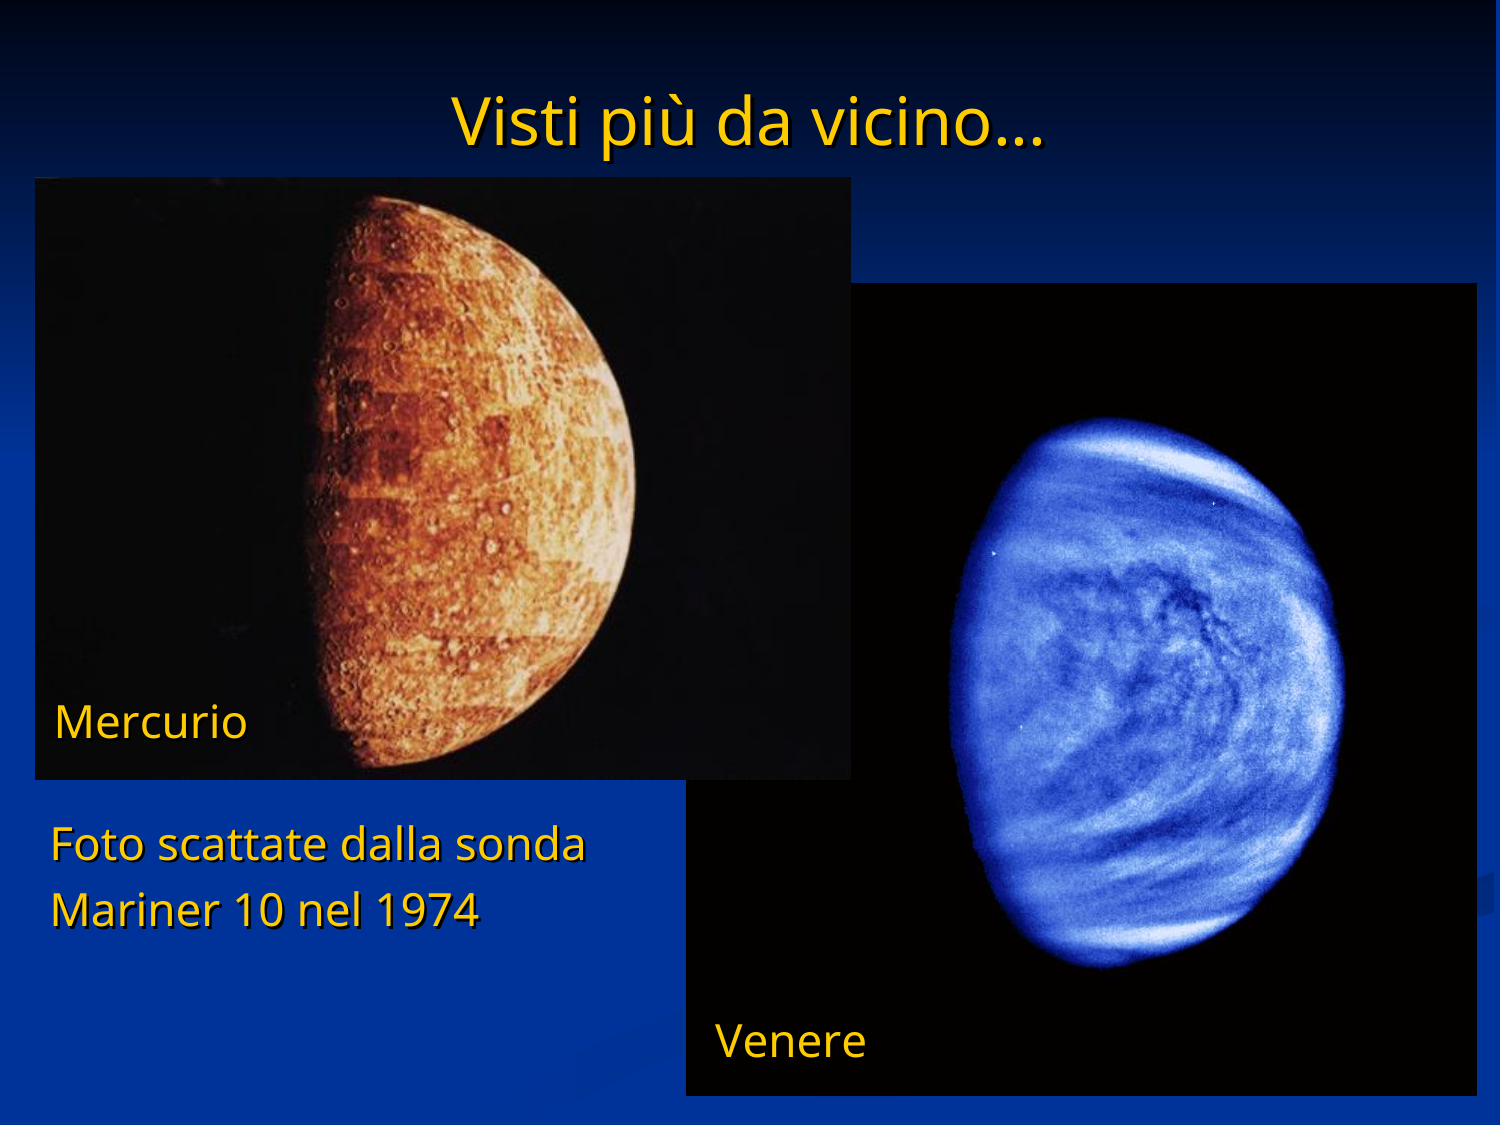

Visti più da vicino...
Mercurio
Foto scattate dalla sonda
Mariner 10 nel 1974
Venere